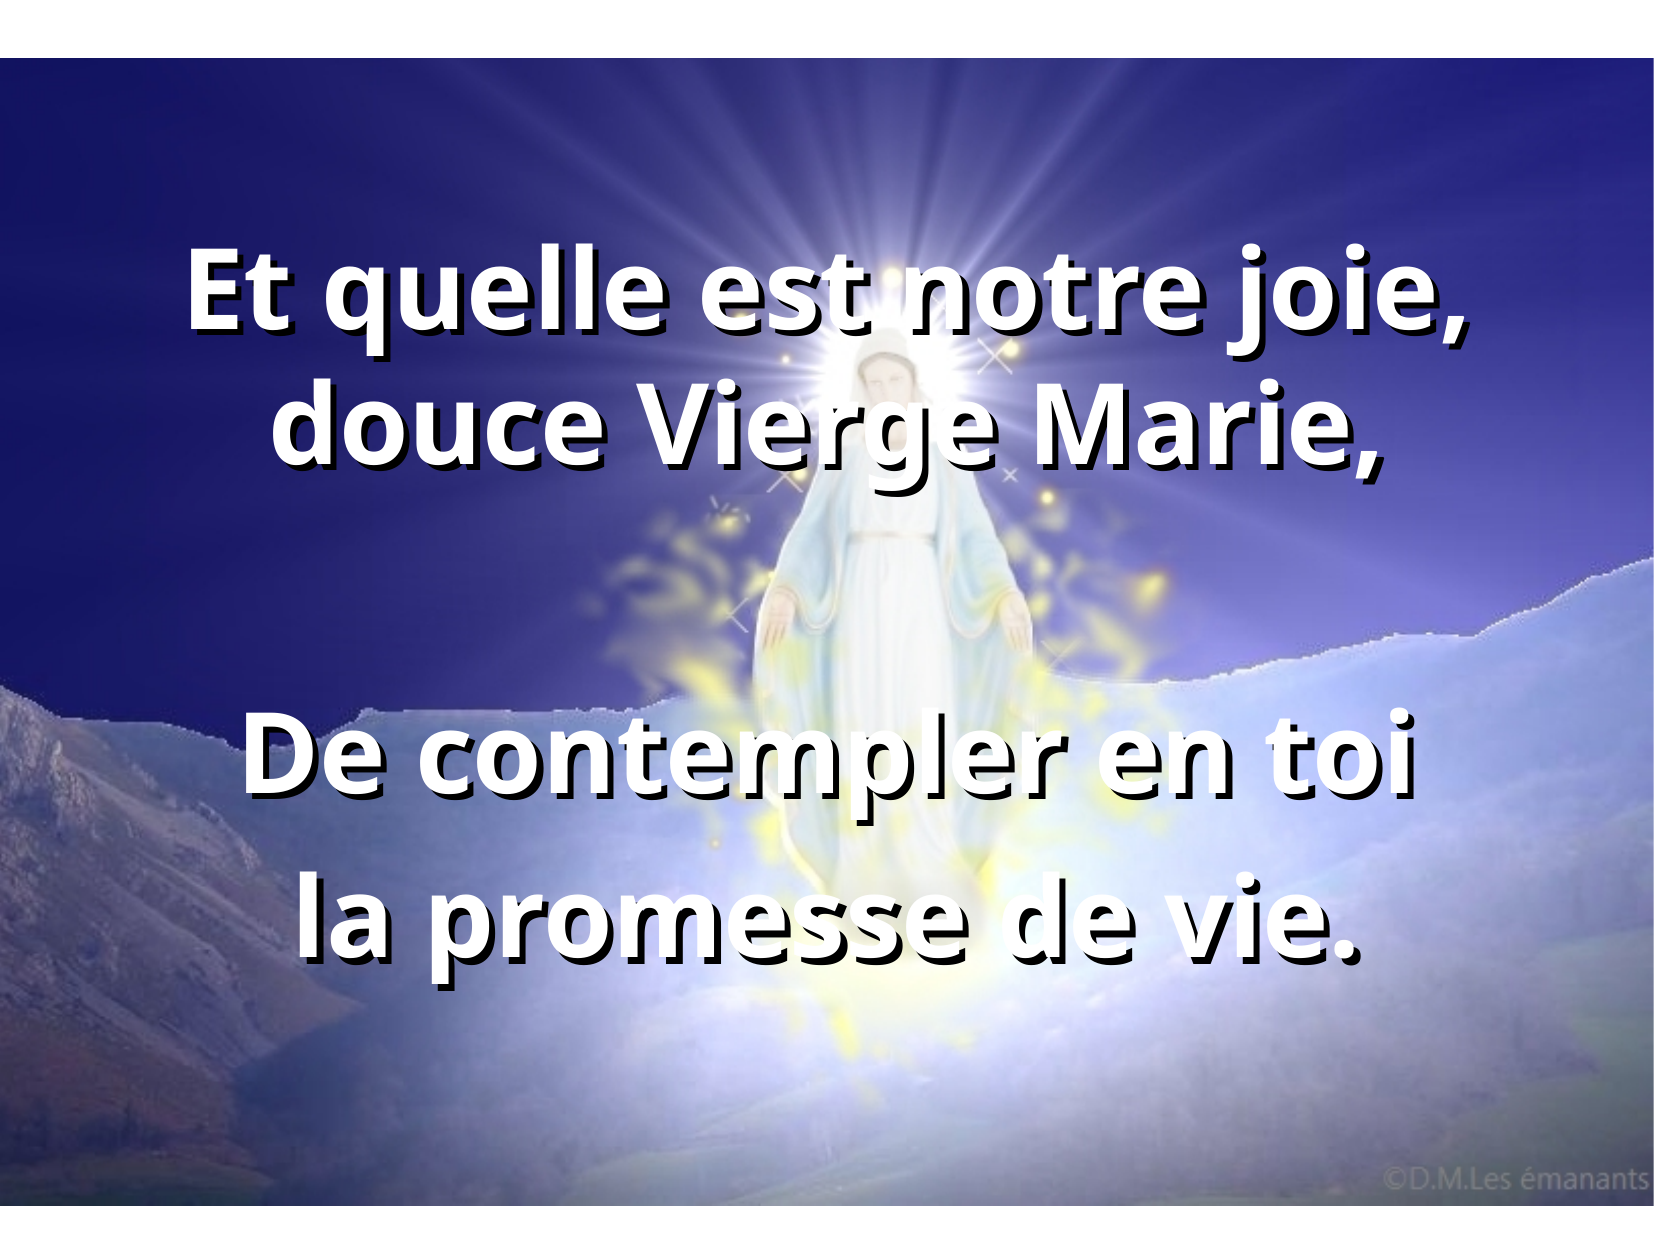

# Et quelle est notre joie, douce Vierge Marie,
De contempler en toi
la promesse de vie.